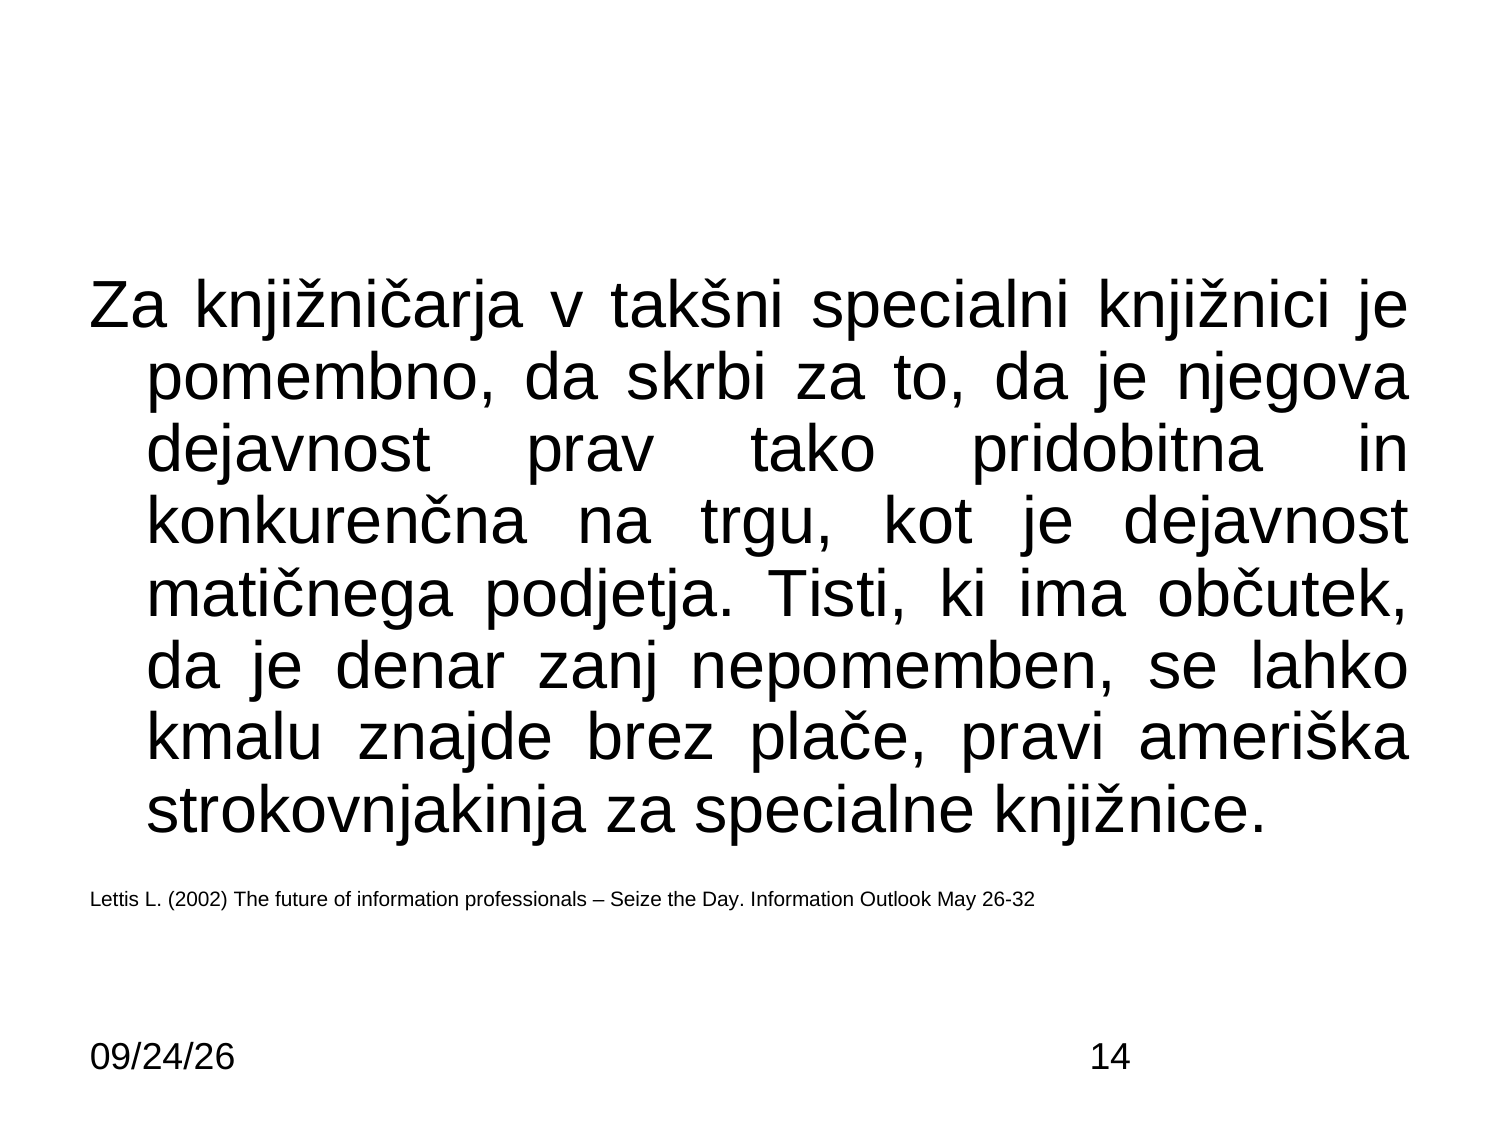

#
Za knjižničarja v takšni specialni knjižnici je pomembno, da skrbi za to, da je njegova dejavnost prav tako pridobitna in konkurenčna na trgu, kot je dejavnost matičnega podjetja. Tisti, ki ima občutek, da je denar zanj nepomemben, se lahko kmalu znajde brez plače, pravi ameriška strokovnjakinja za specialne knjižnice.
Lettis L. (2002) The future of information professionals – Seize the Day. Information Outlook May 26-32
14